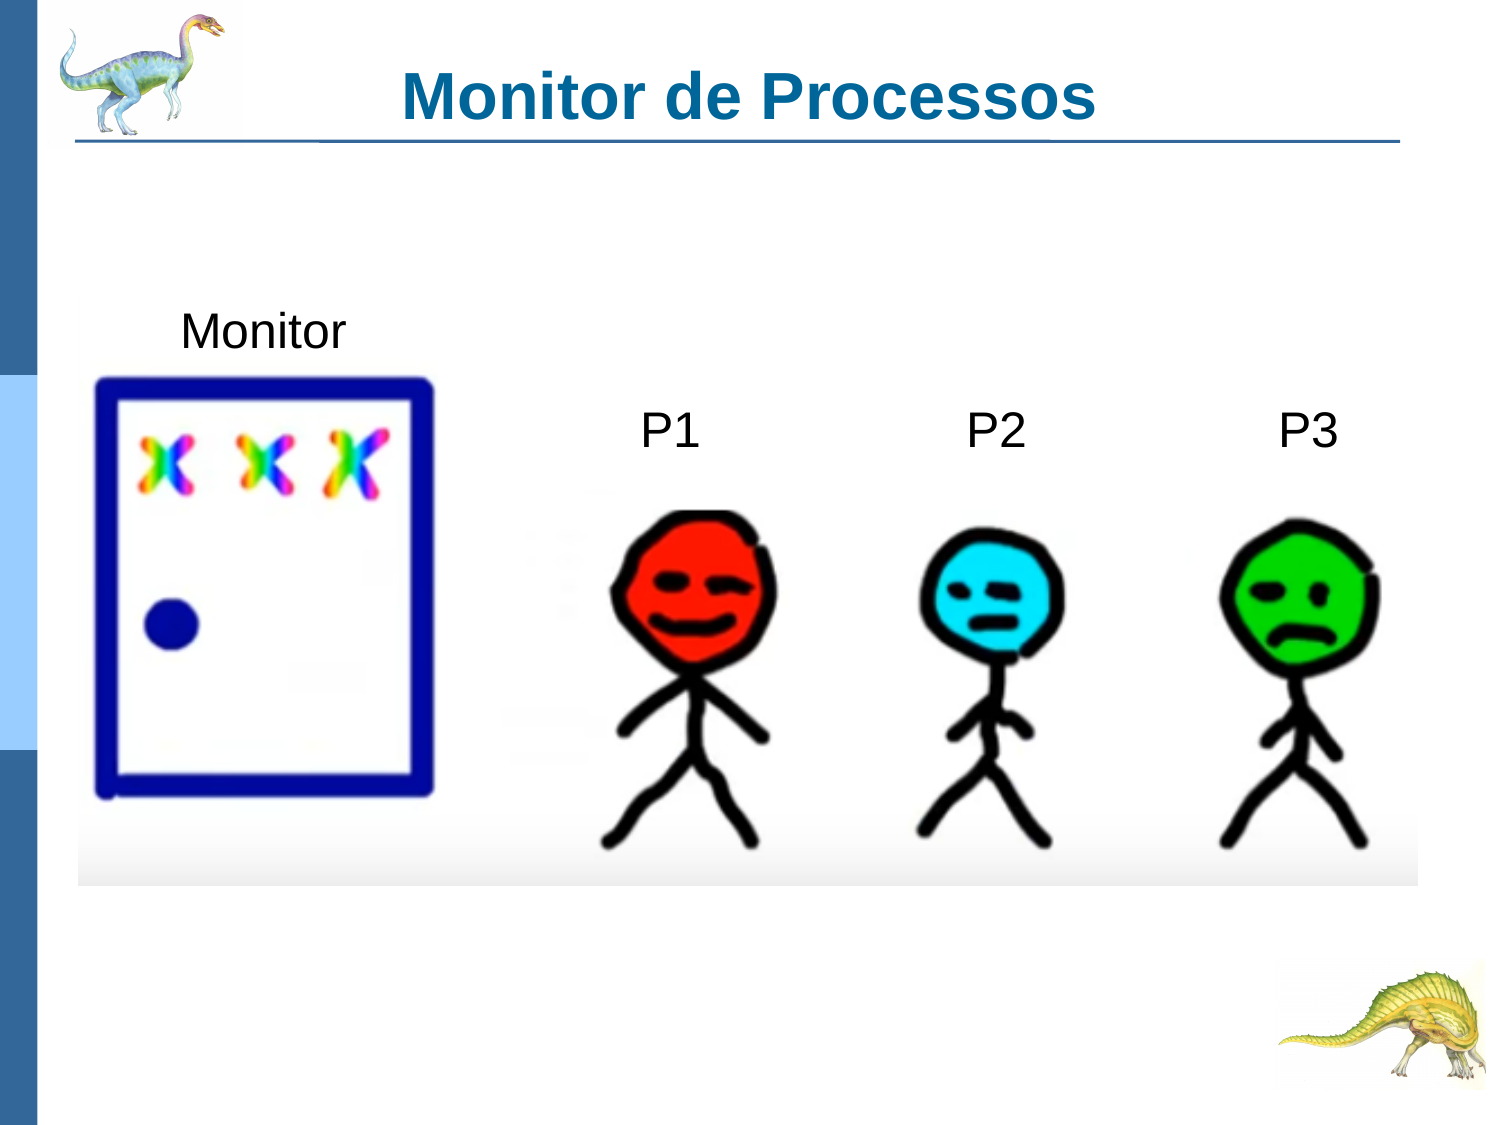

Monitor de Processos
Monitor
P1 P2 P3